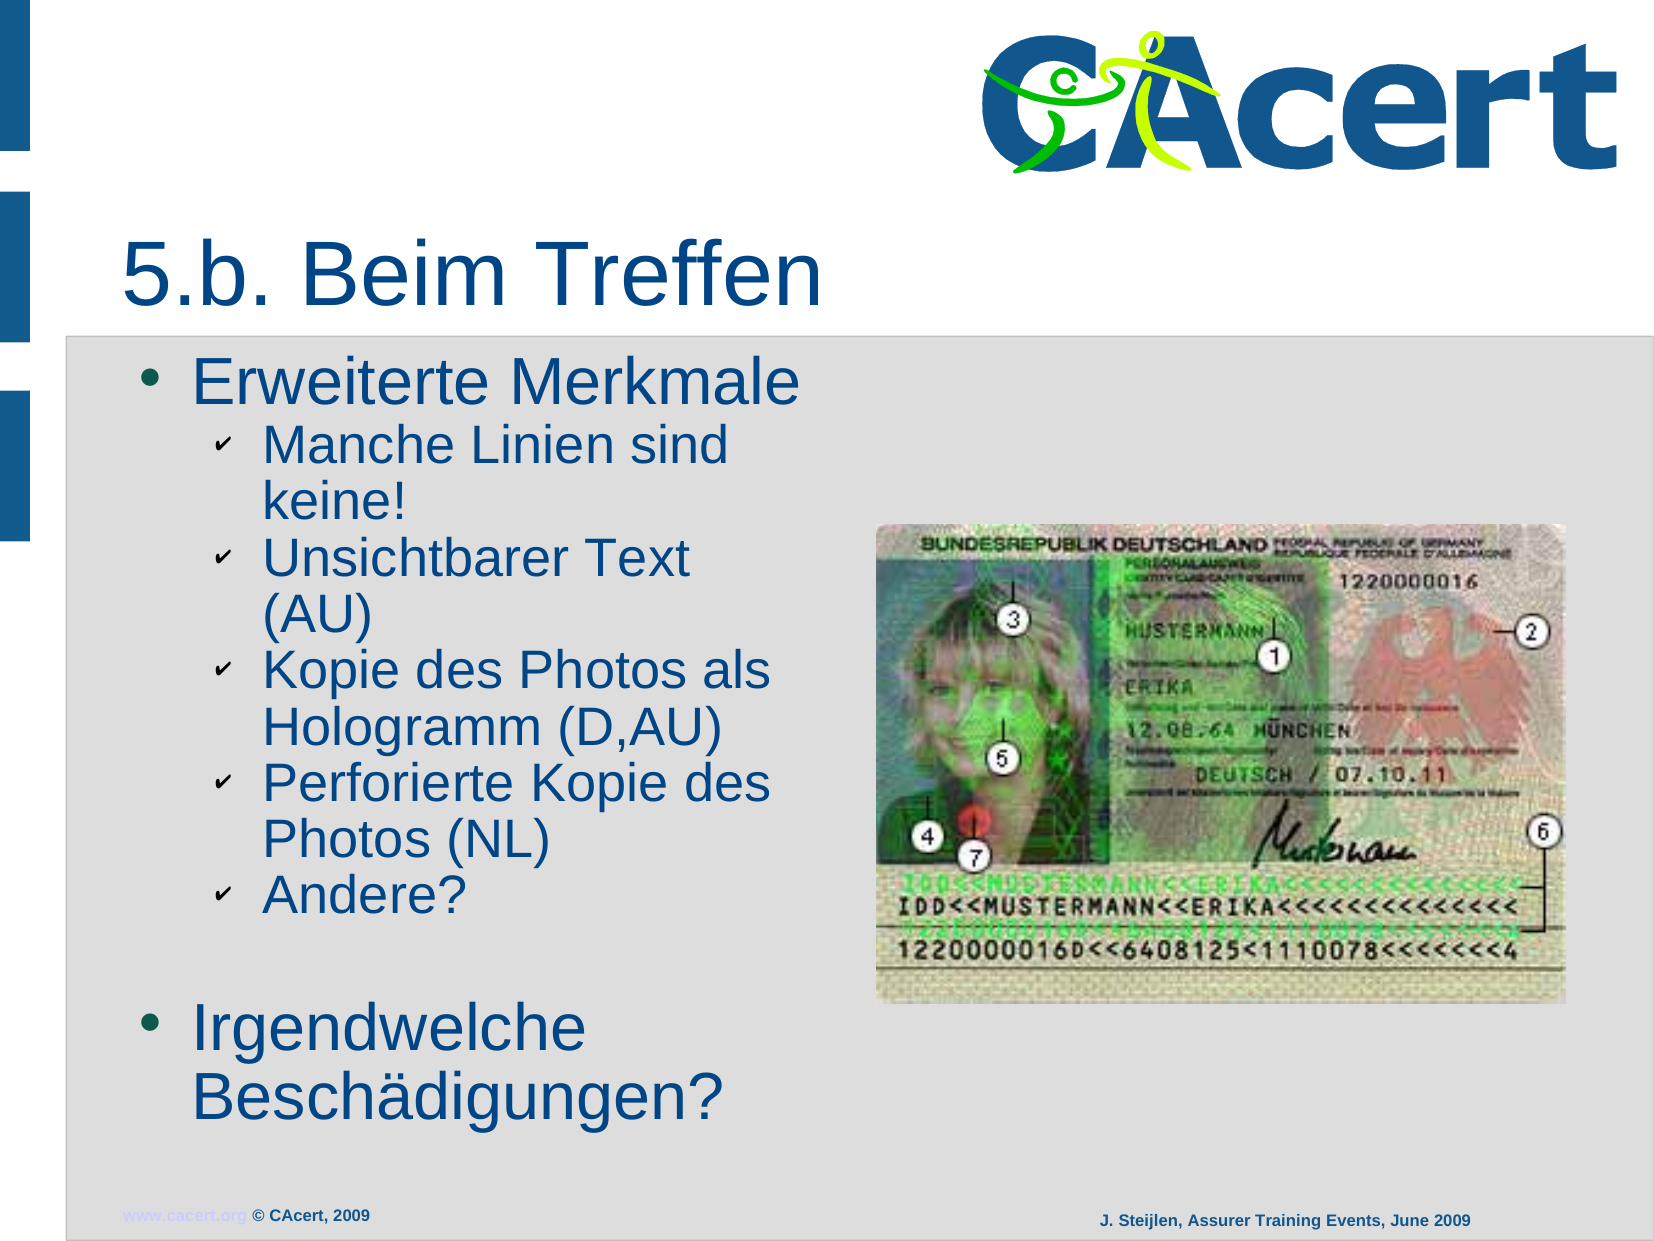

# 5.b. Beim Treffen
Erweiterte Merkmale
Manche Linien sind keine!
Unsichtbarer Text (AU)
Kopie des Photos als Hologramm (D,AU)
Perforierte Kopie des Photos (NL)
Andere?
Irgendwelche Beschädigungen?